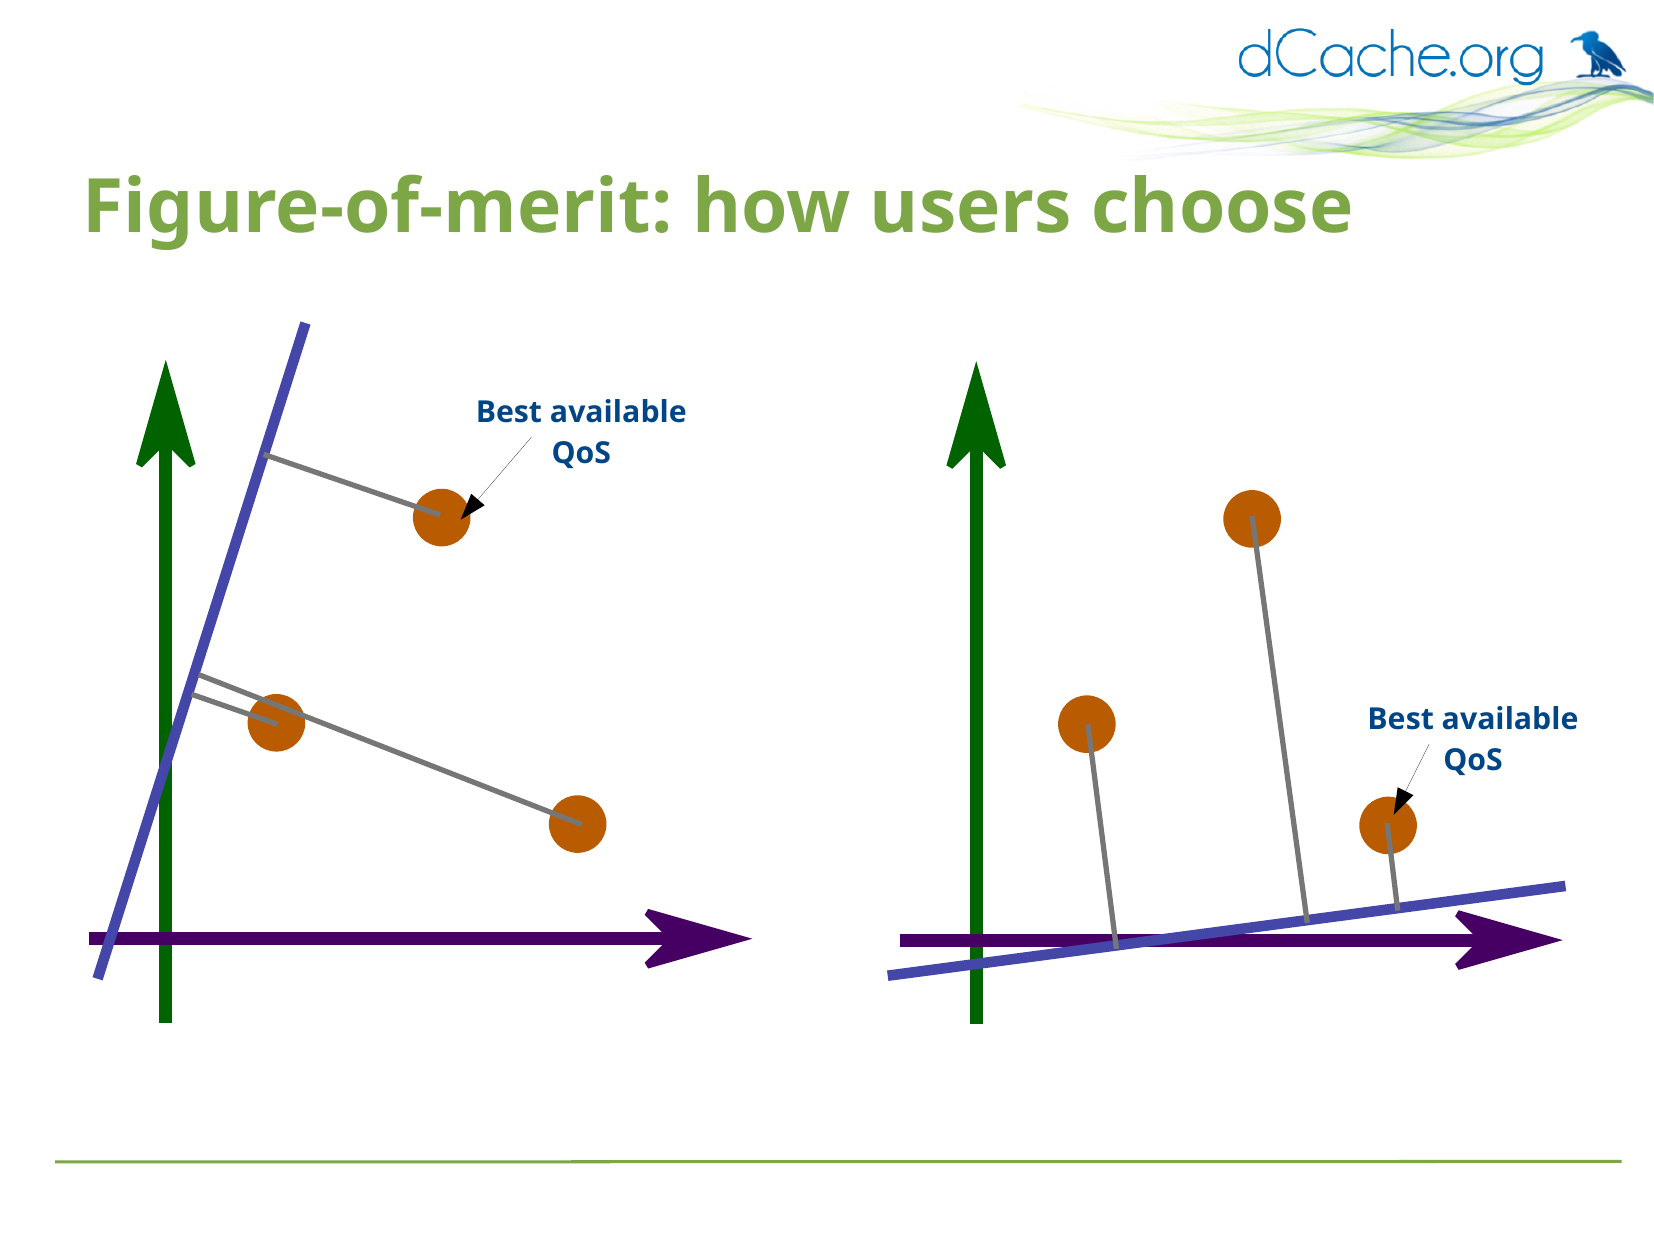

# Figure-of-merit: how users choose
Best available QoS
Best available QoS